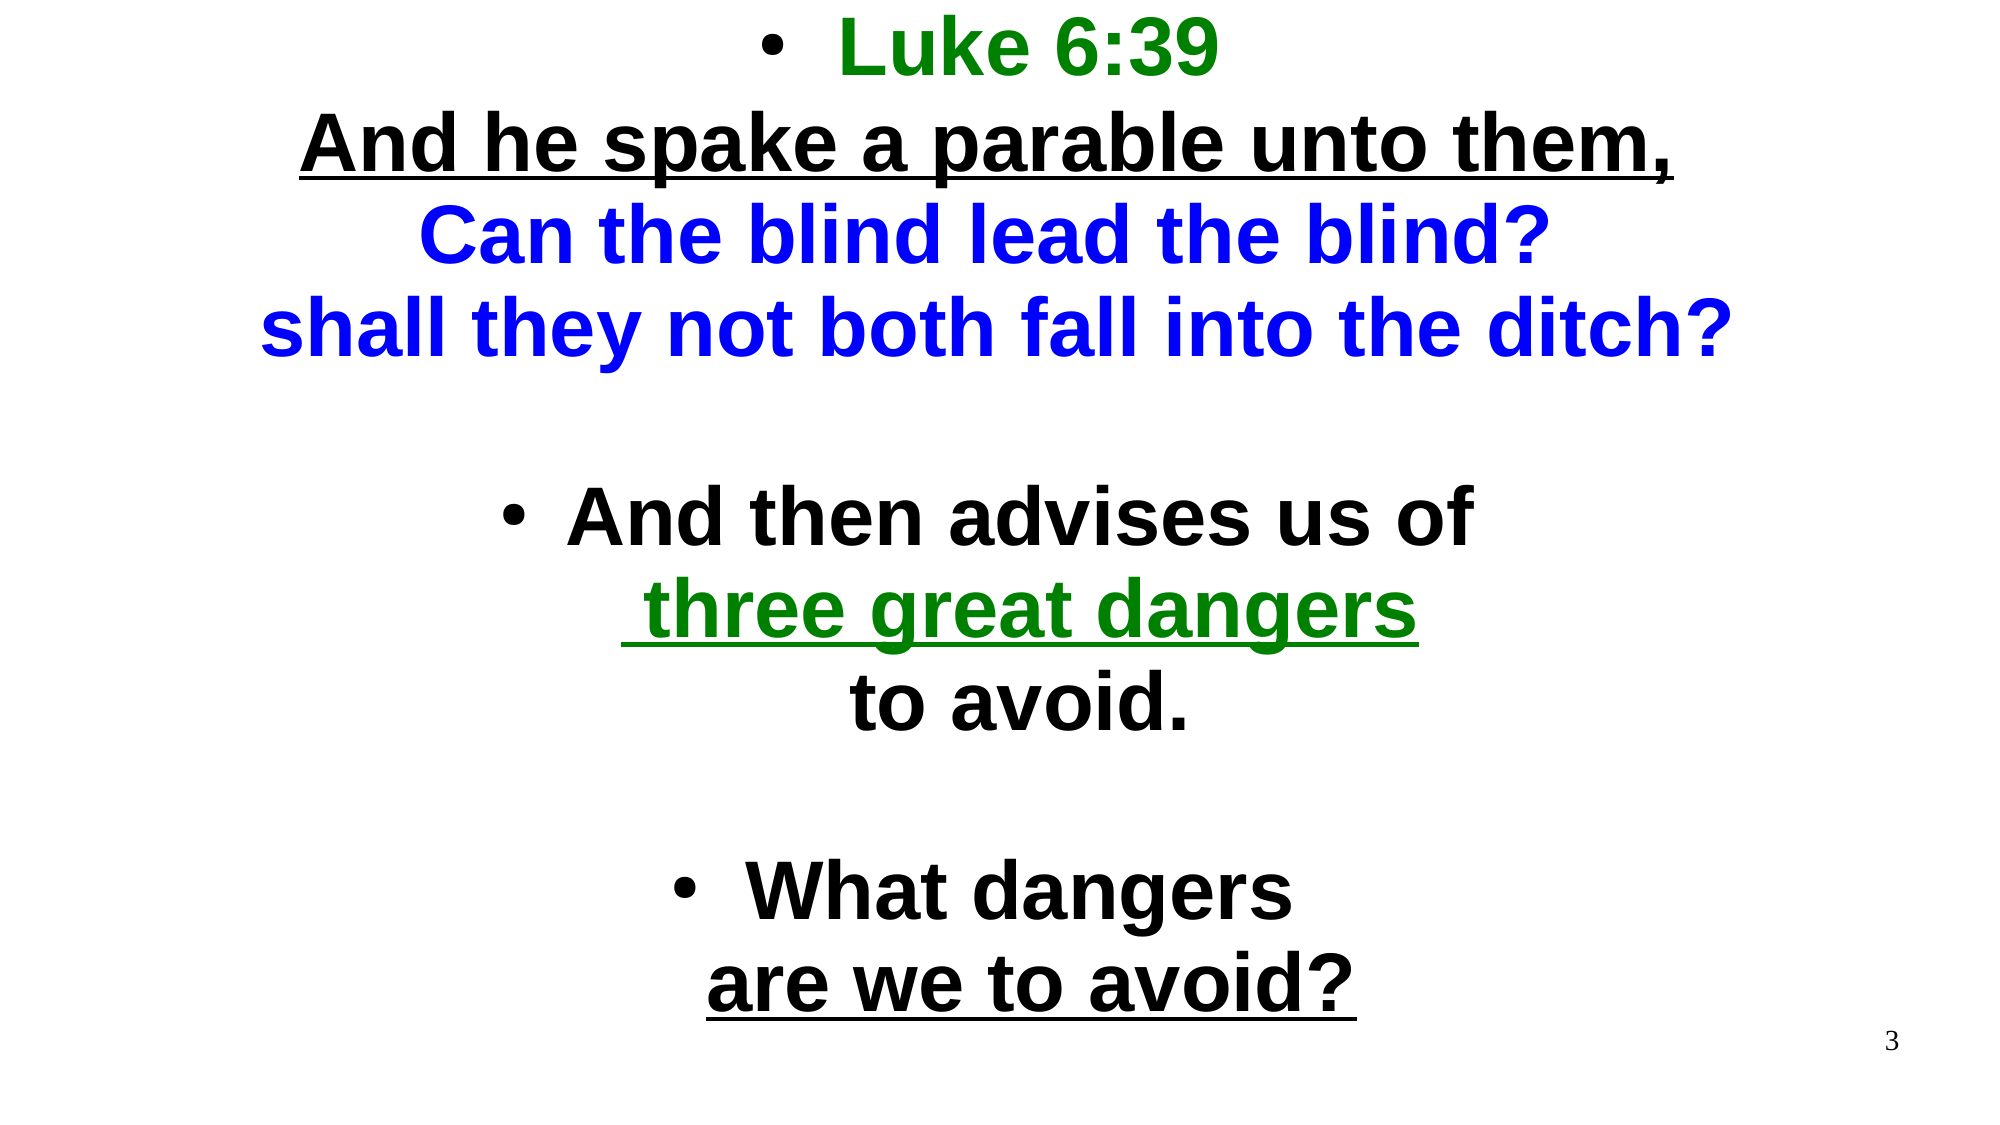

# Luke 6:39
And he spake a parable unto them,
Can the blind lead the blind?
shall they not both fall into the ditch?
And then advises us of
 three great dangers
to avoid.
What dangers
are we to avoid?
3